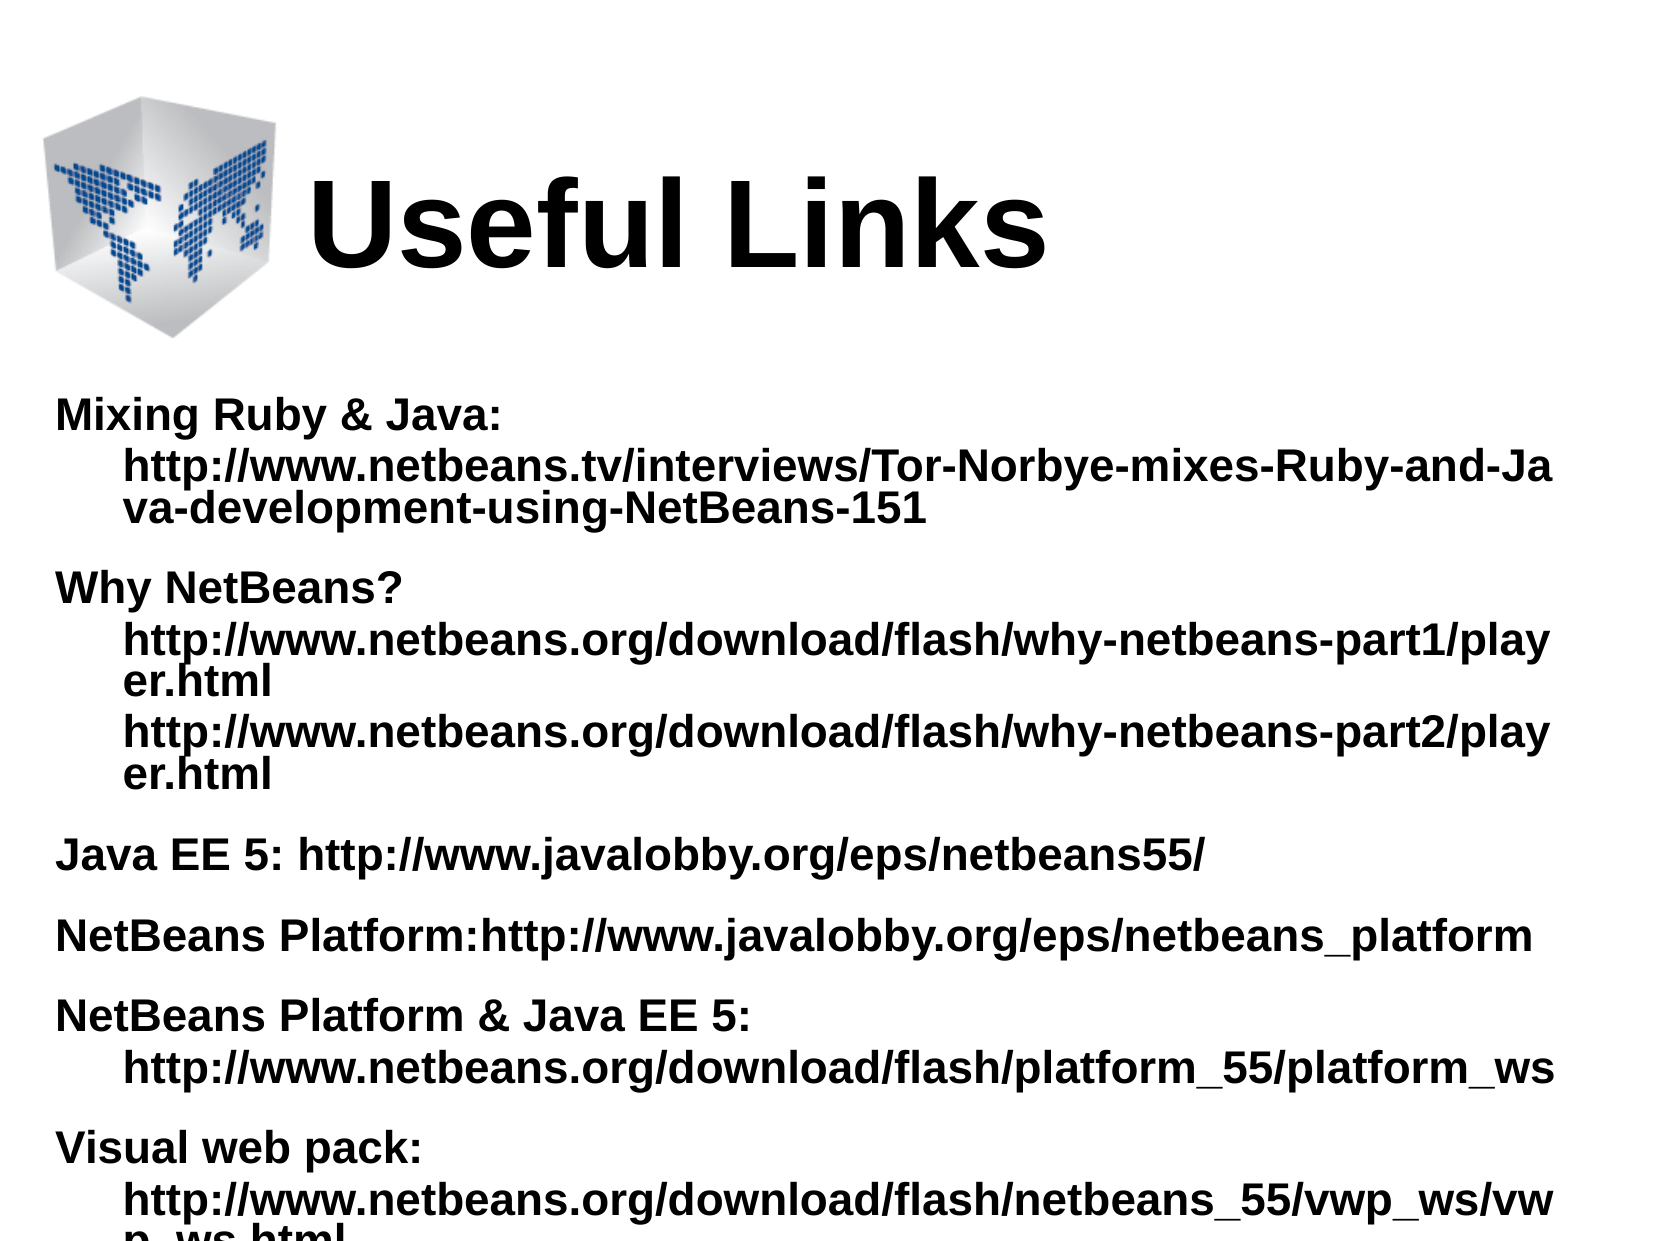

# Useful Links
Mixing Ruby & Java:http://www.netbeans.tv/interviews/Tor-Norbye-mixes-Ruby-and-Java-development-using-NetBeans-151
Why NetBeans?http://www.netbeans.org/download/flash/why-netbeans-part1/player.htmlhttp://www.netbeans.org/download/flash/why-netbeans-part2/player.html
Java EE 5: http://www.javalobby.org/eps/netbeans55/
NetBeans Platform:http://www.javalobby.org/eps/netbeans_platform
NetBeans Platform & Java EE 5:http://www.netbeans.org/download/flash/platform_55/platform_ws
Visual web pack:http://www.netbeans.org/download/flash/netbeans_55/vwp_ws/vwp_ws.html